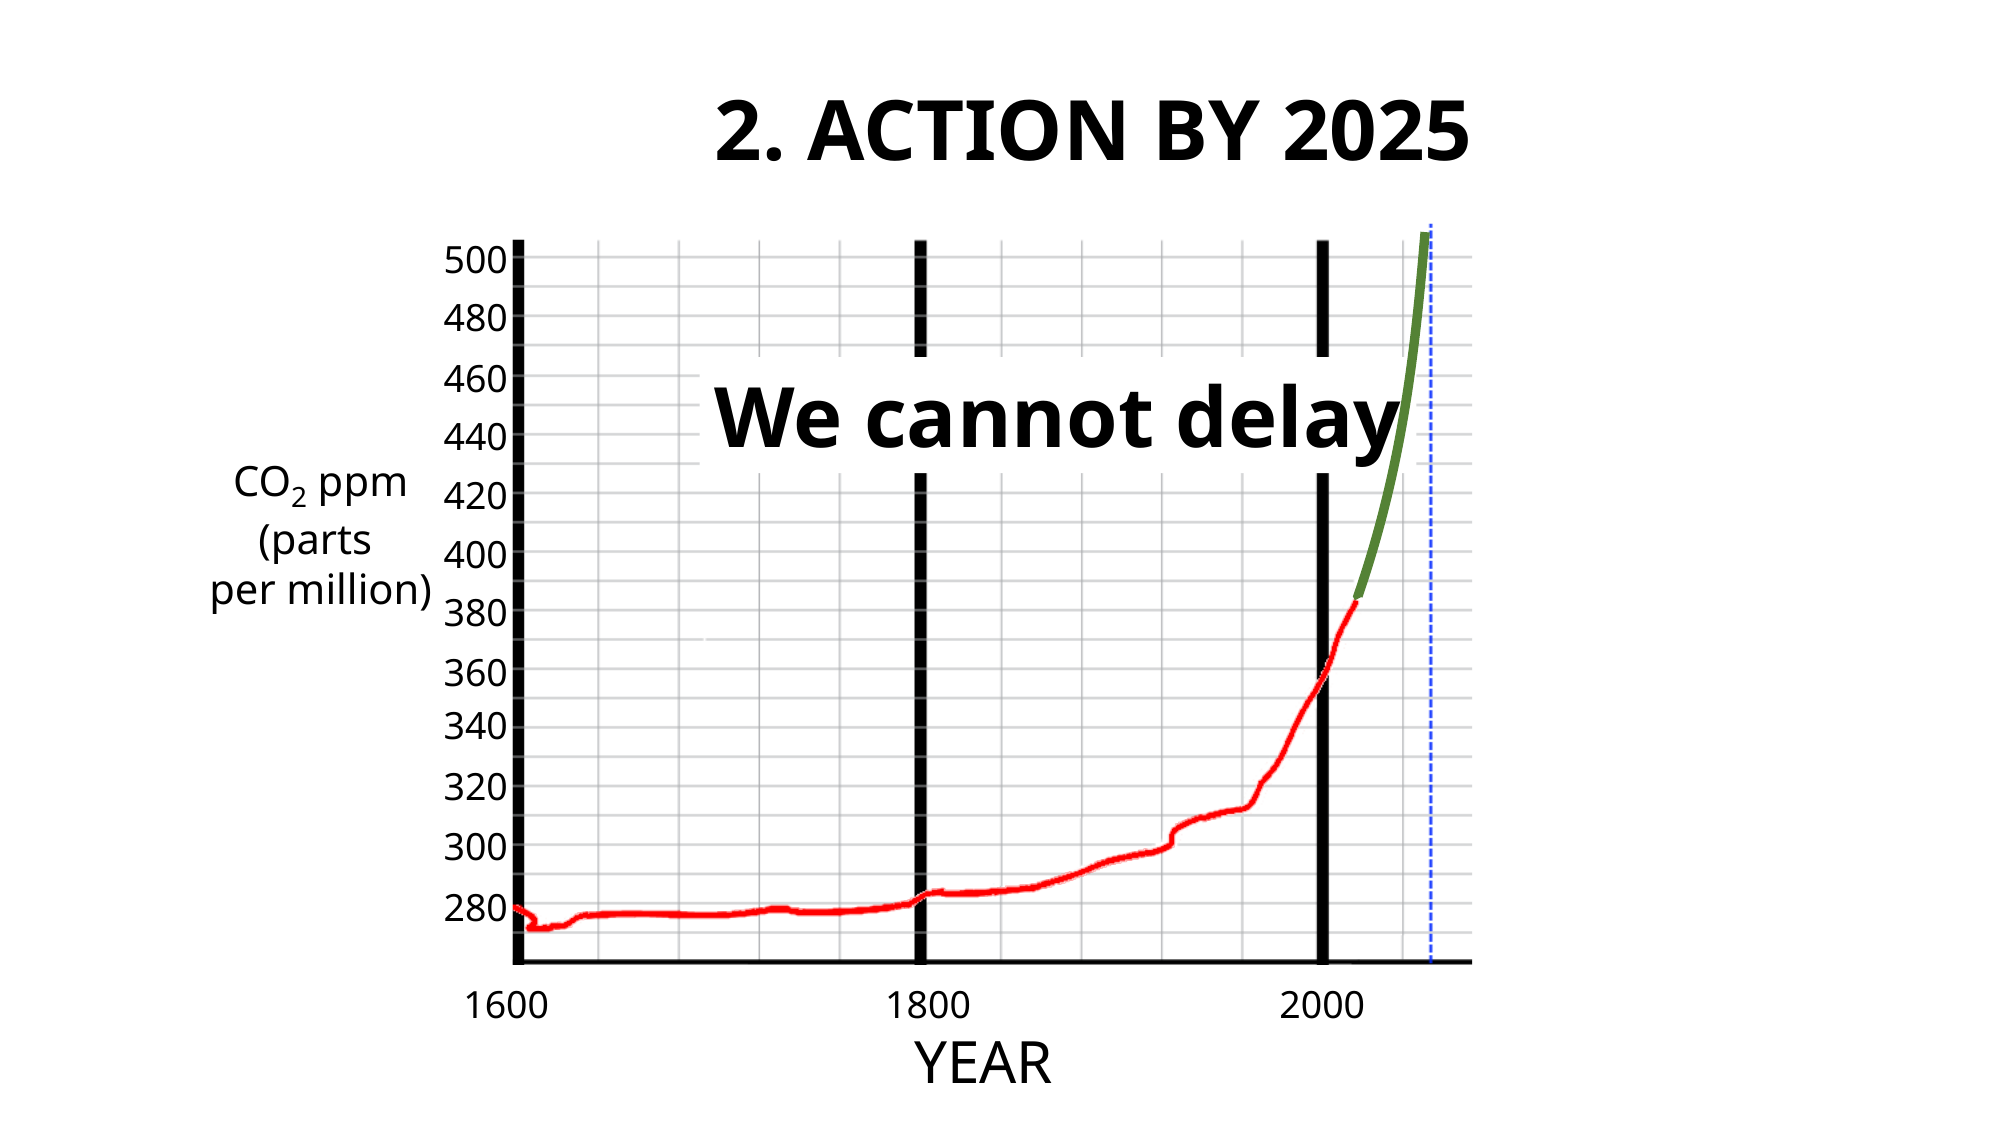

2. ACTION BY 2025
500
480
460
We cannot delay
440
CO2 ppm
(parts
per million)
420
400
380
360
340
320
300
280
1600
1800
2000
YEAR